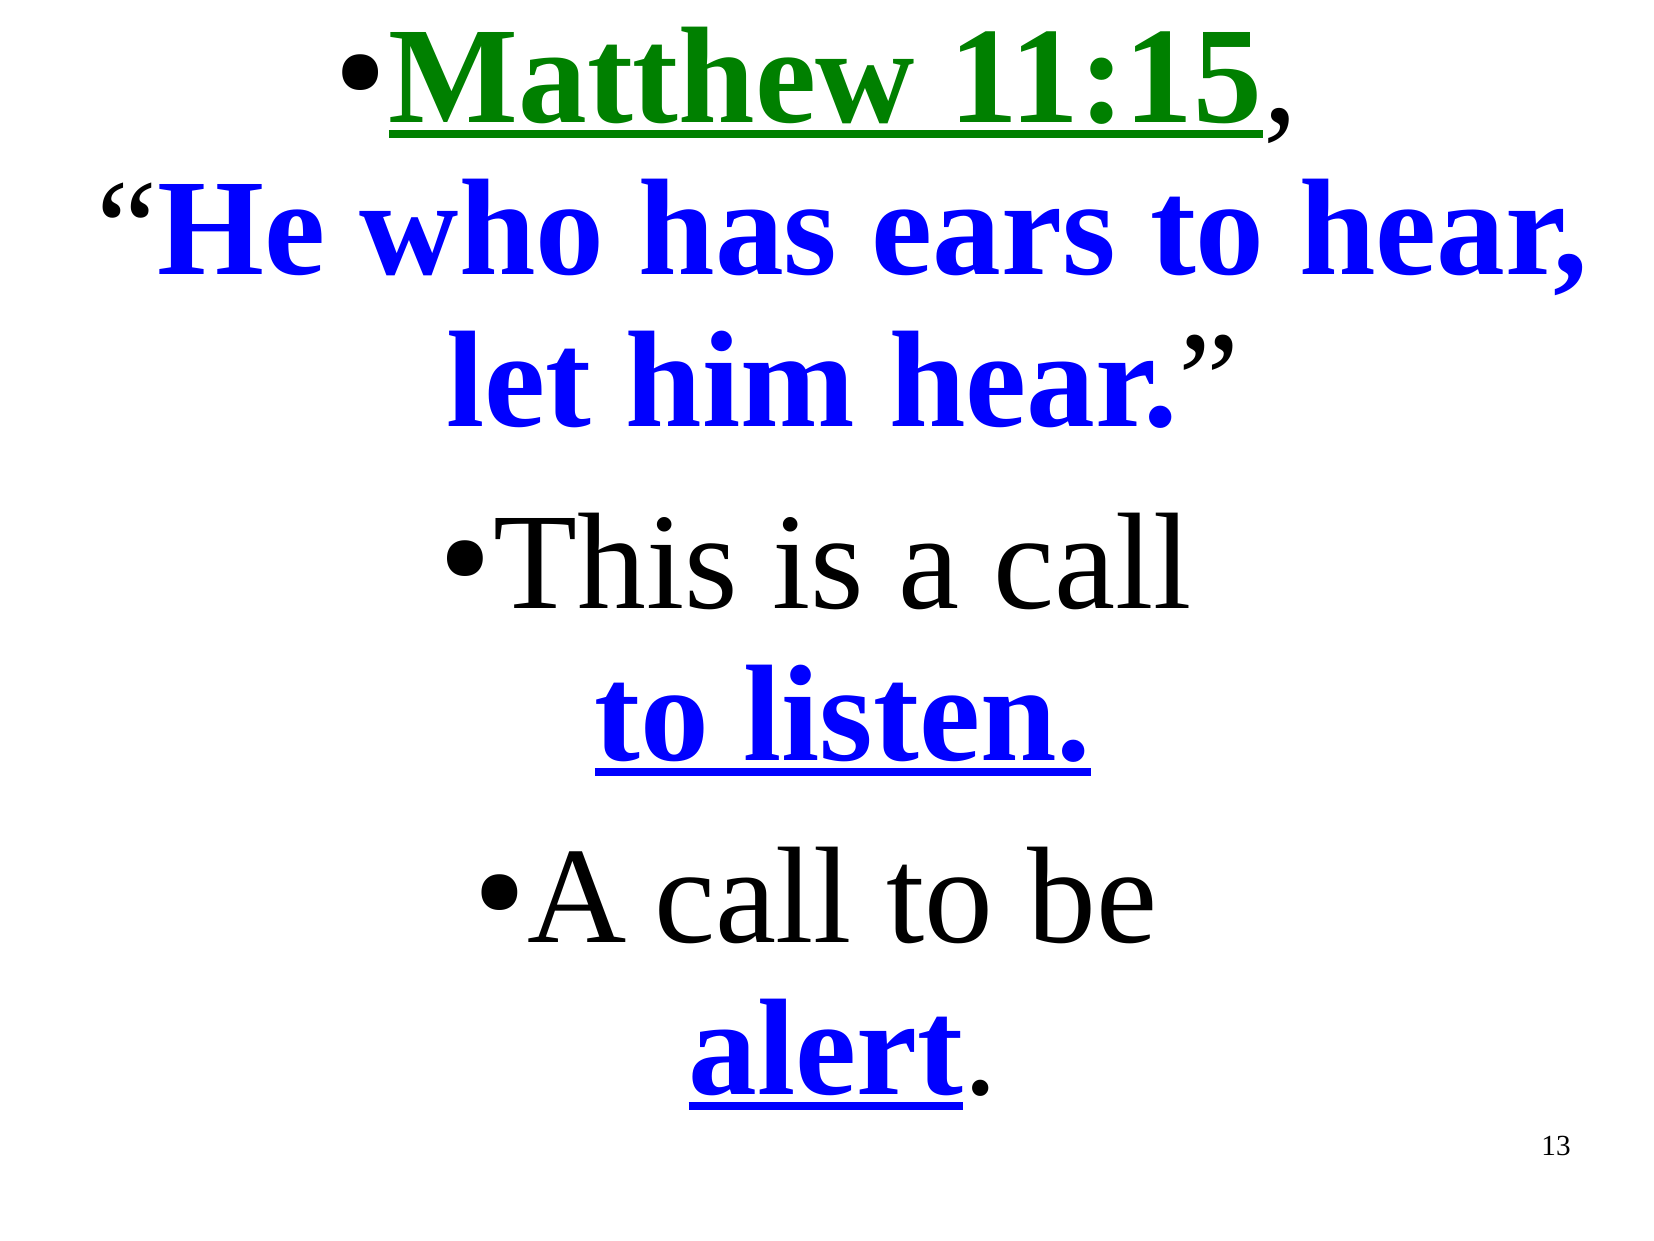

# Matthew 11:15, “He who has ears to hear, let him hear.”
This is a call
to listen.
A call to be
alert.
13